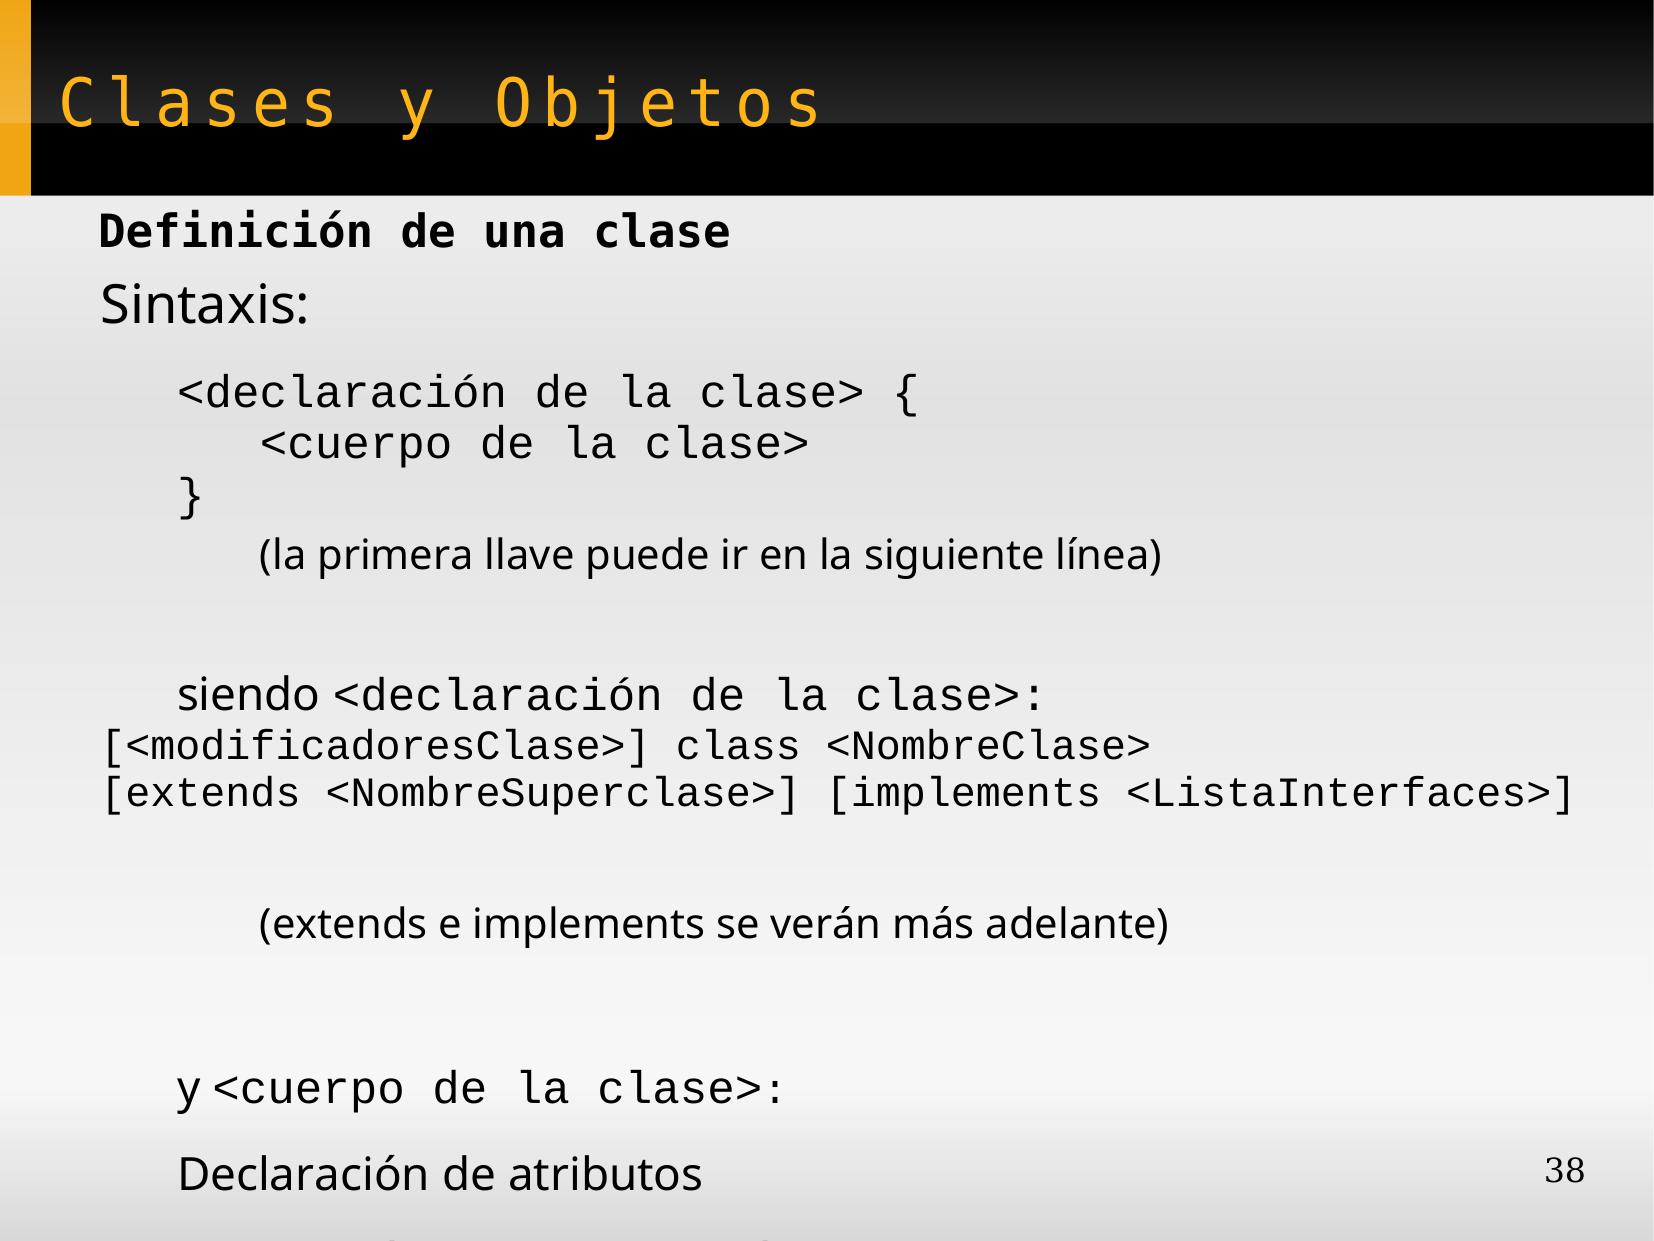

# Clases y Objetos
Definición de una clase
Sintaxis:
<declaración de la clase> {
<cuerpo de la clase>
}
(la primera llave puede ir en la siguiente línea)
siendo <declaración de la clase>:
[<modificadoresClase>] class <NombreClase>
[extends <NombreSuperclase>] [implements <ListaInterfaces>]
(extends e implements se verán más adelante)
y <cuerpo de la clase>:
Declaración de atributos
Declaración y cuerpo de métodos
38